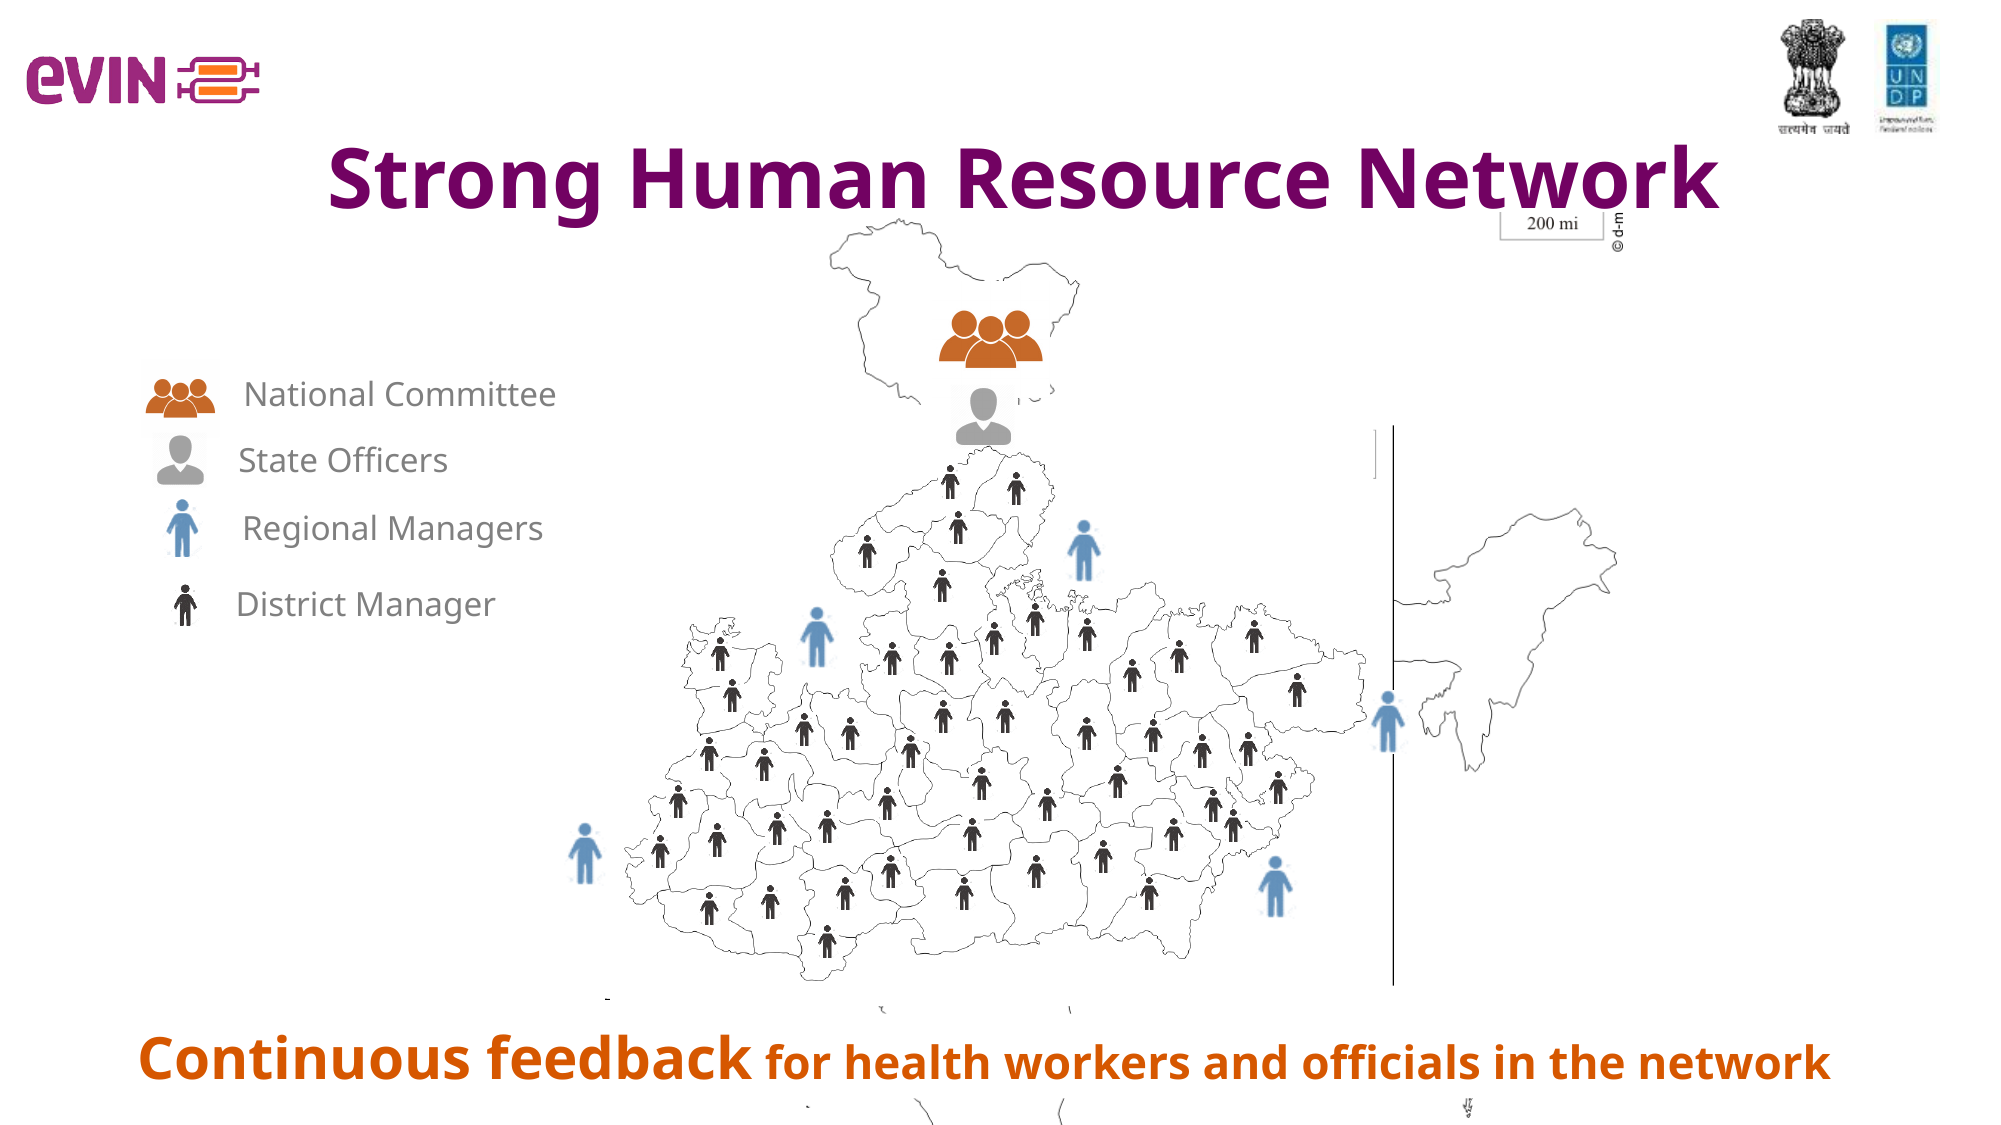

# Strong Human Resource Network
National Committee
State Officers
Regional Managers
District Manager
Continuous feedback for health workers and officials in the network